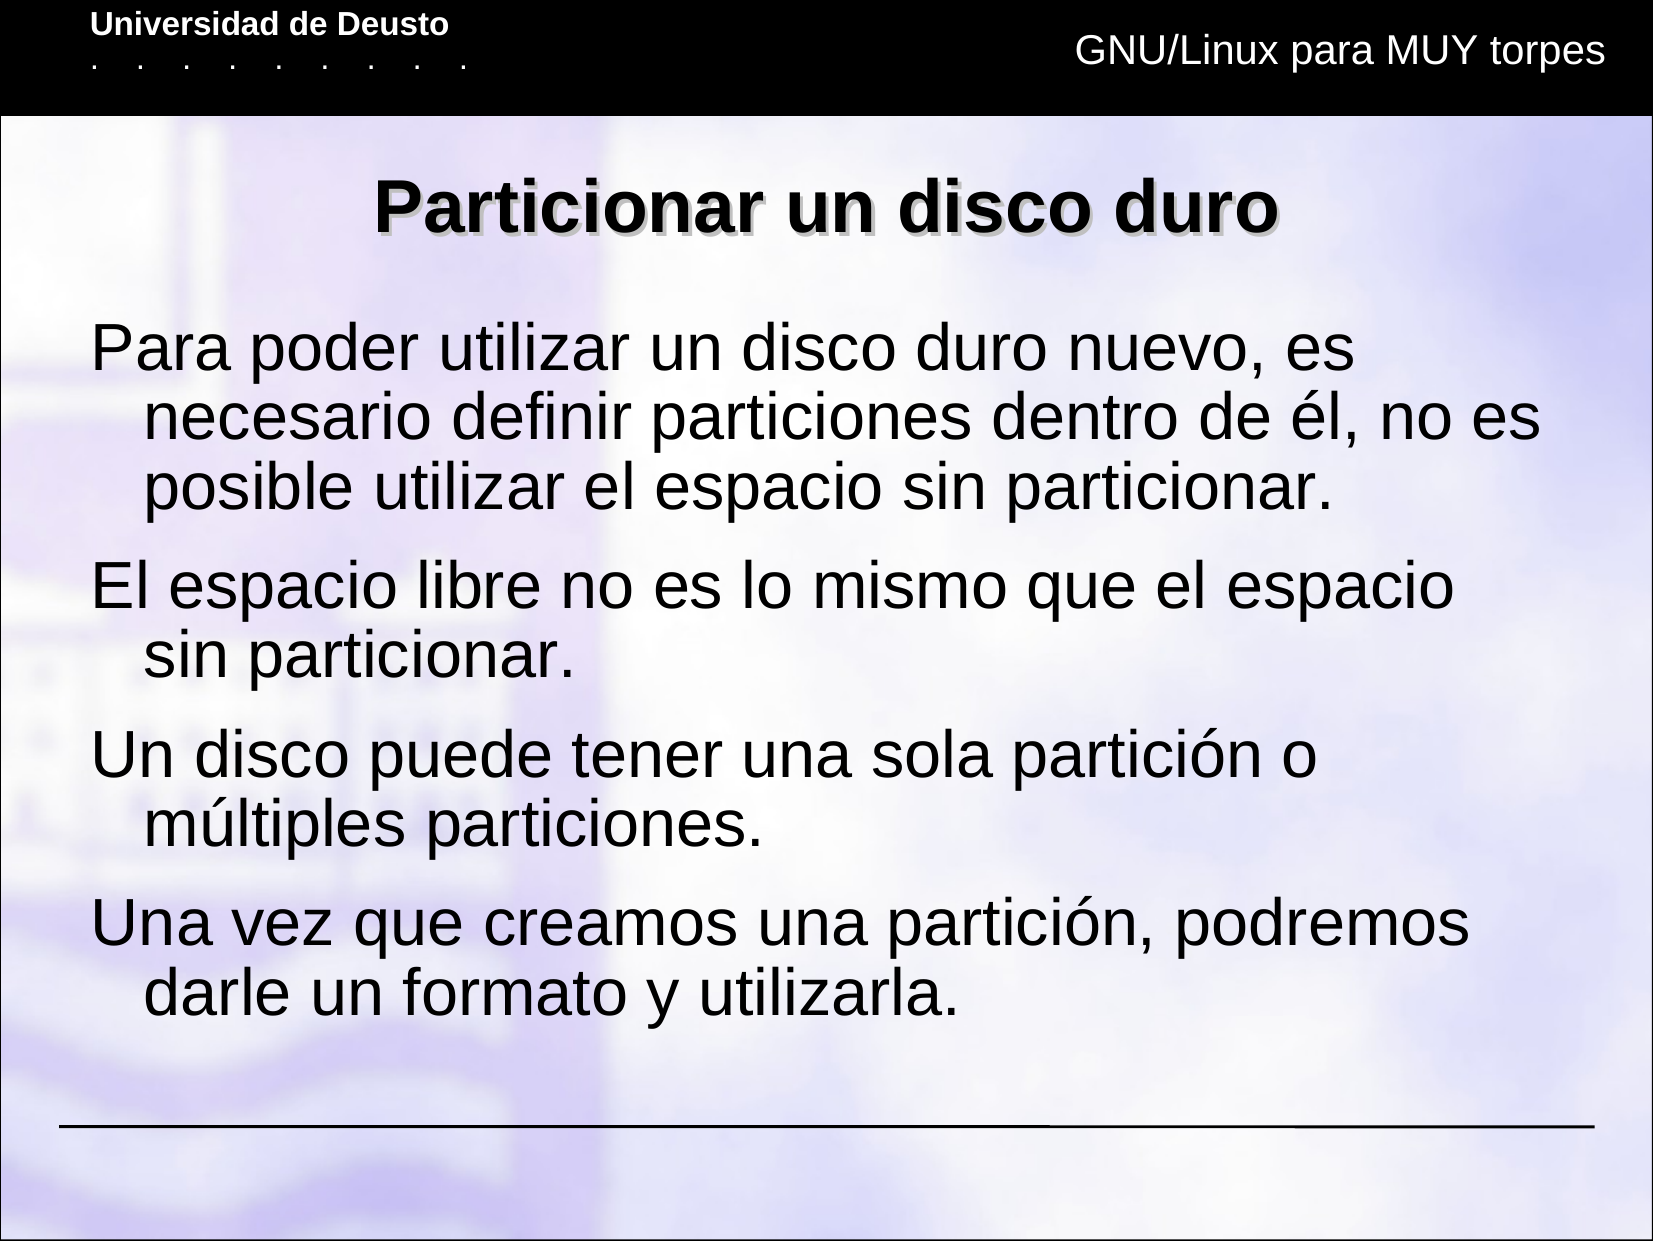

# Particionar un disco duro
Para poder utilizar un disco duro nuevo, es necesario definir particiones dentro de él, no es posible utilizar el espacio sin particionar.
El espacio libre no es lo mismo que el espacio sin particionar.
Un disco puede tener una sola partición o múltiples particiones.
Una vez que creamos una partición, podremos darle un formato y utilizarla.